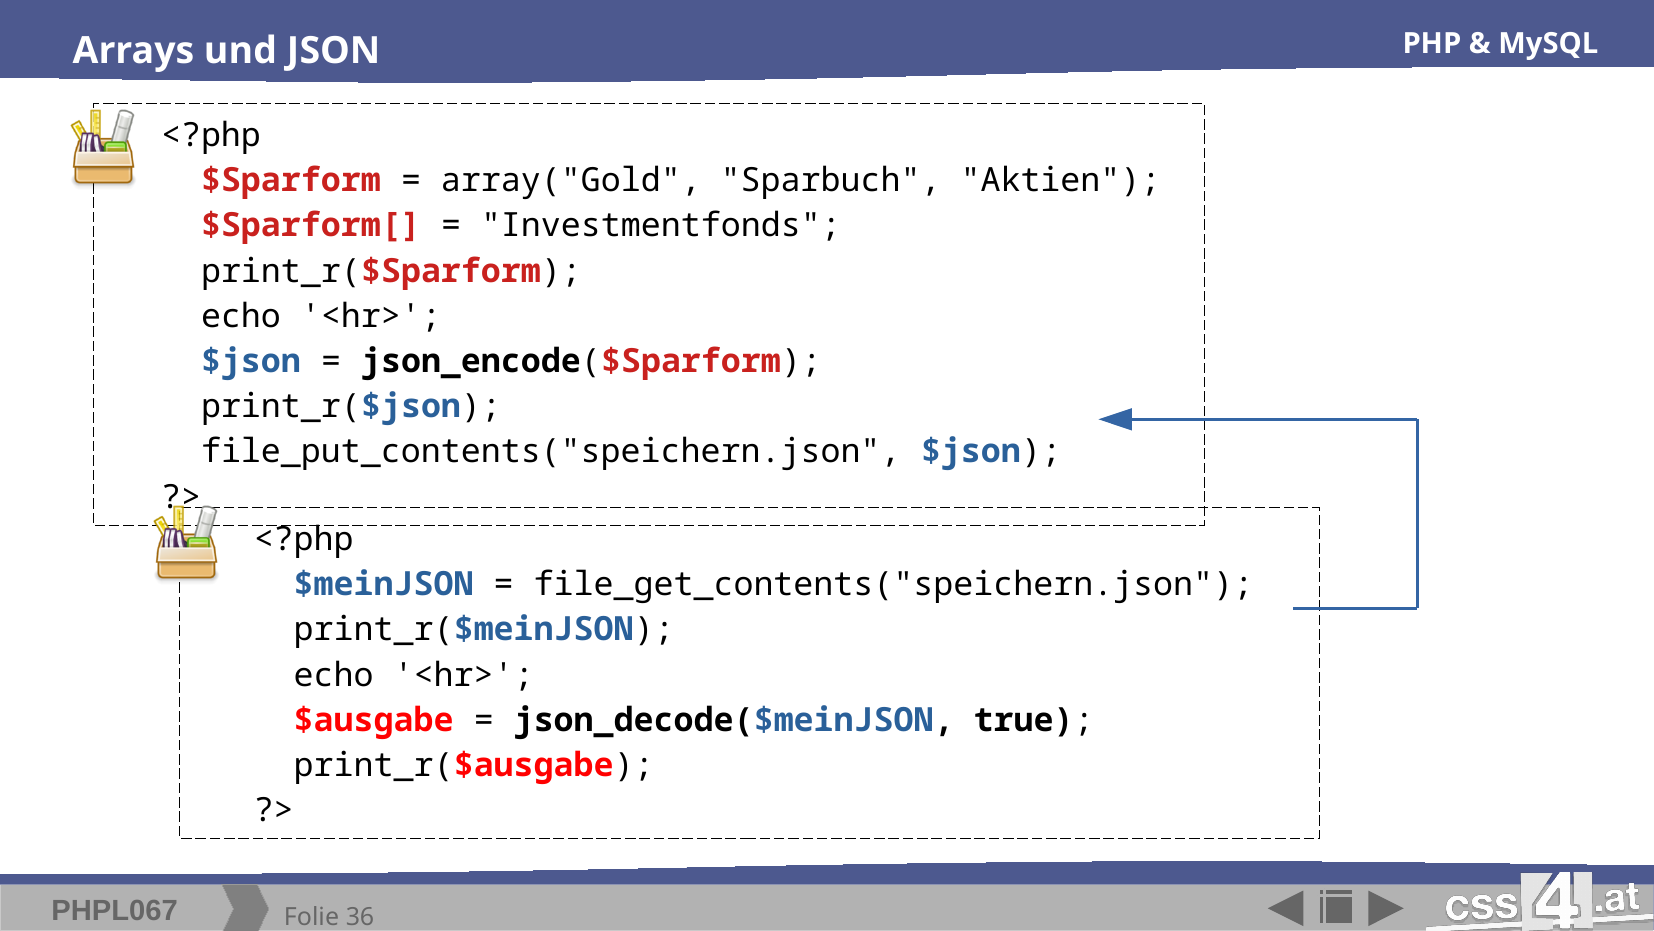

PHP & MySQL
Arrays und JSON
<?php
 $Sparform = array("Gold", "Sparbuch", "Aktien");
 $Sparform[] = "Investmentfonds";
 print_r($Sparform);
 echo '<hr>';
 $json = json_encode($Sparform);
 print_r($json);
 file_put_contents("speichern.json", $json);
?>
<?php
 $meinJSON = file_get_contents("speichern.json");
 print_r($meinJSON);
 echo '<hr>';
 $ausgabe = json_decode($meinJSON, true);
 print_r($ausgabe);
?>
PHPL067
Folie